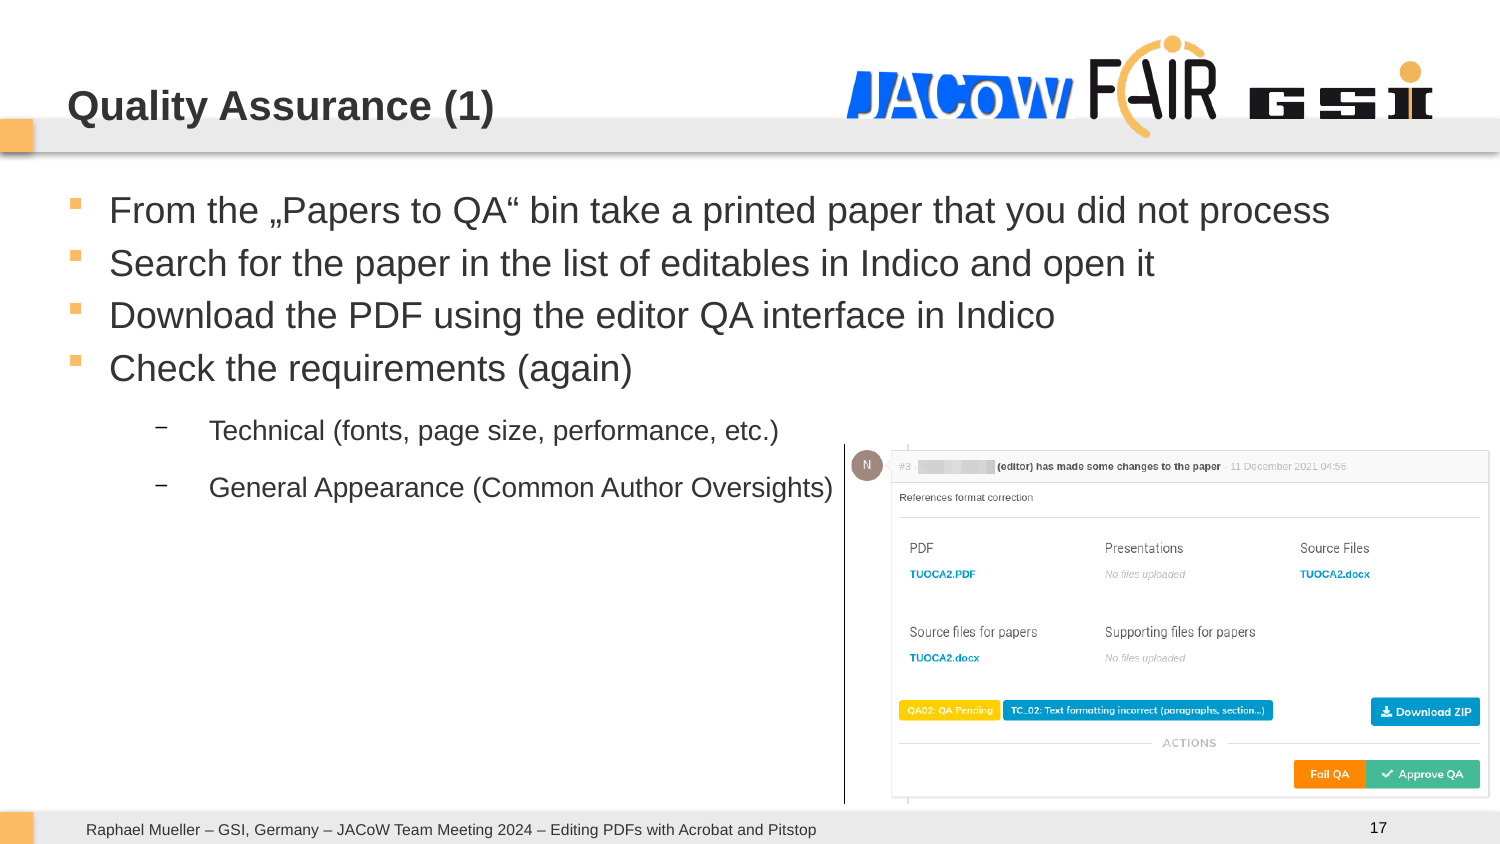

Quality Assurance (1)
# From the „Papers to QA“ bin take a printed paper that you did not process
Search for the paper in the list of editables in Indico and open it
Download the PDF using the editor QA interface in Indico
Check the requirements (again)
Technical (fonts, page size, performance, etc.)
General Appearance (Common Author Oversights)